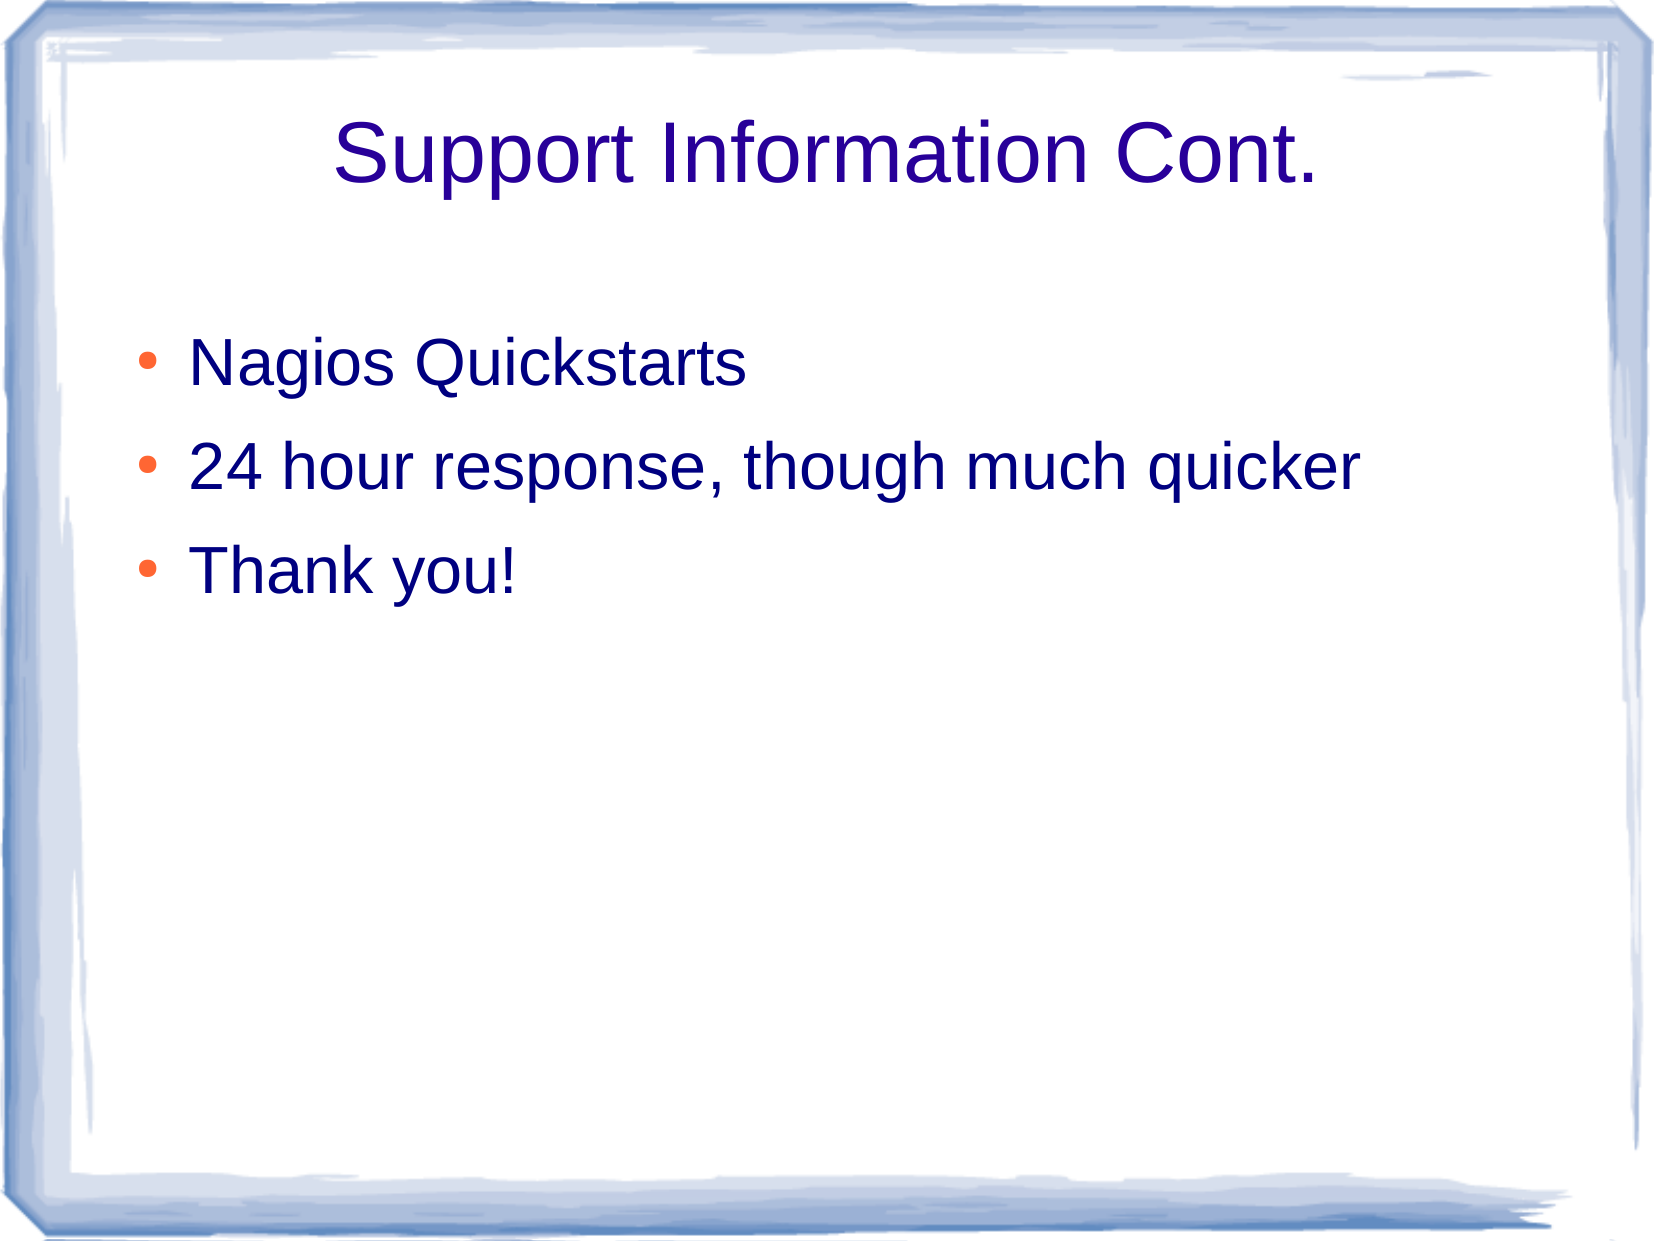

# Support Information Cont.
Nagios Quickstarts
24 hour response, though much quicker
Thank you!